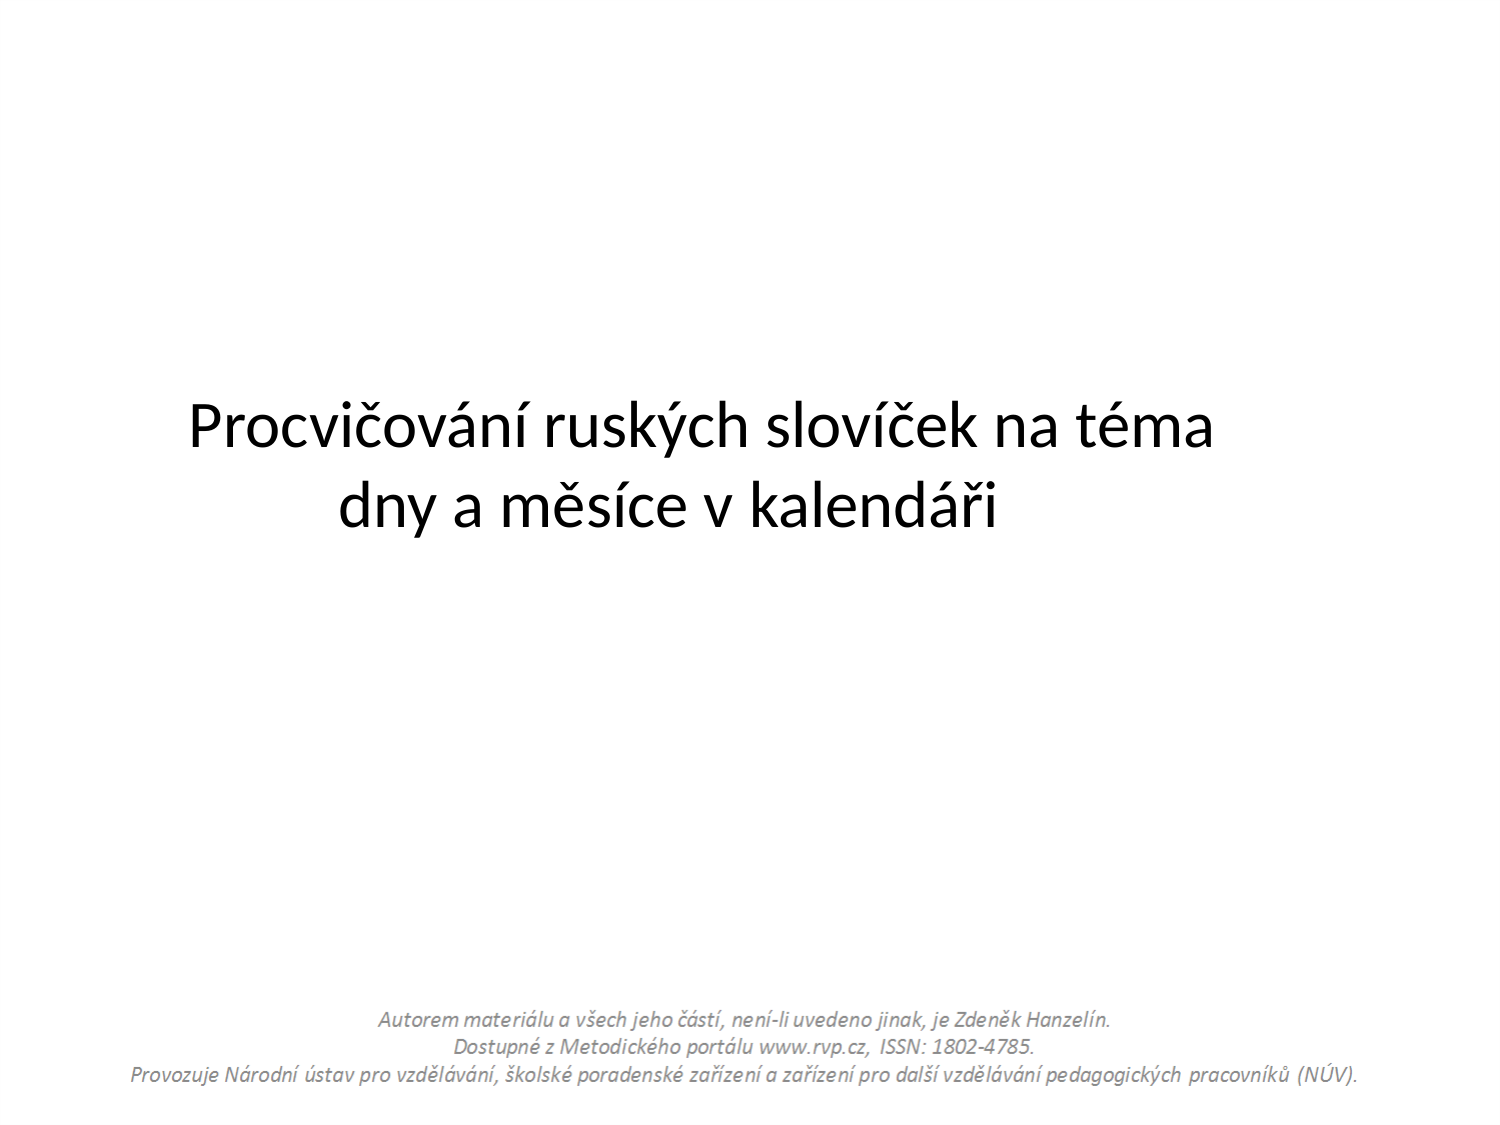

Procvičování ruských slovíček na téma
 dny a měsíce v kalendáři